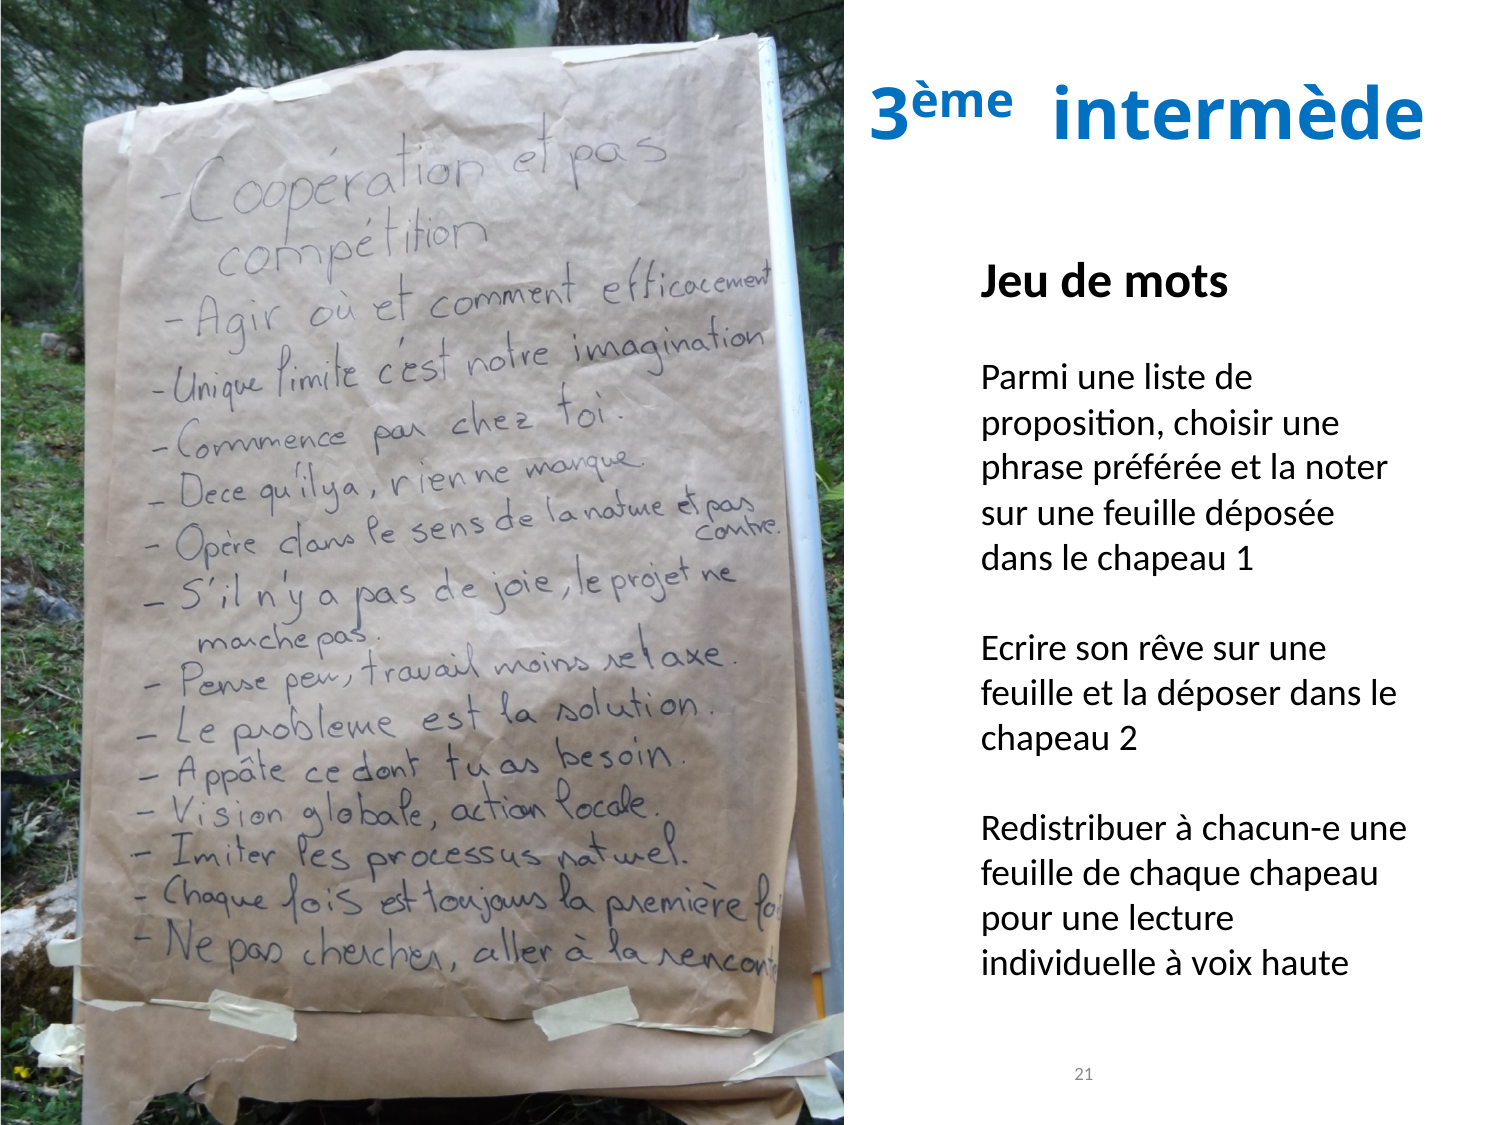

# 3ème intermède
Jeu de mots
Parmi une liste de proposition, choisir une phrase préférée et la noter sur une feuille déposée dans le chapeau 1
Ecrire son rêve sur une feuille et la déposer dans le chapeau 2
Redistribuer à chacun-e une feuille de chaque chapeau pour une lecture individuelle à voix haute